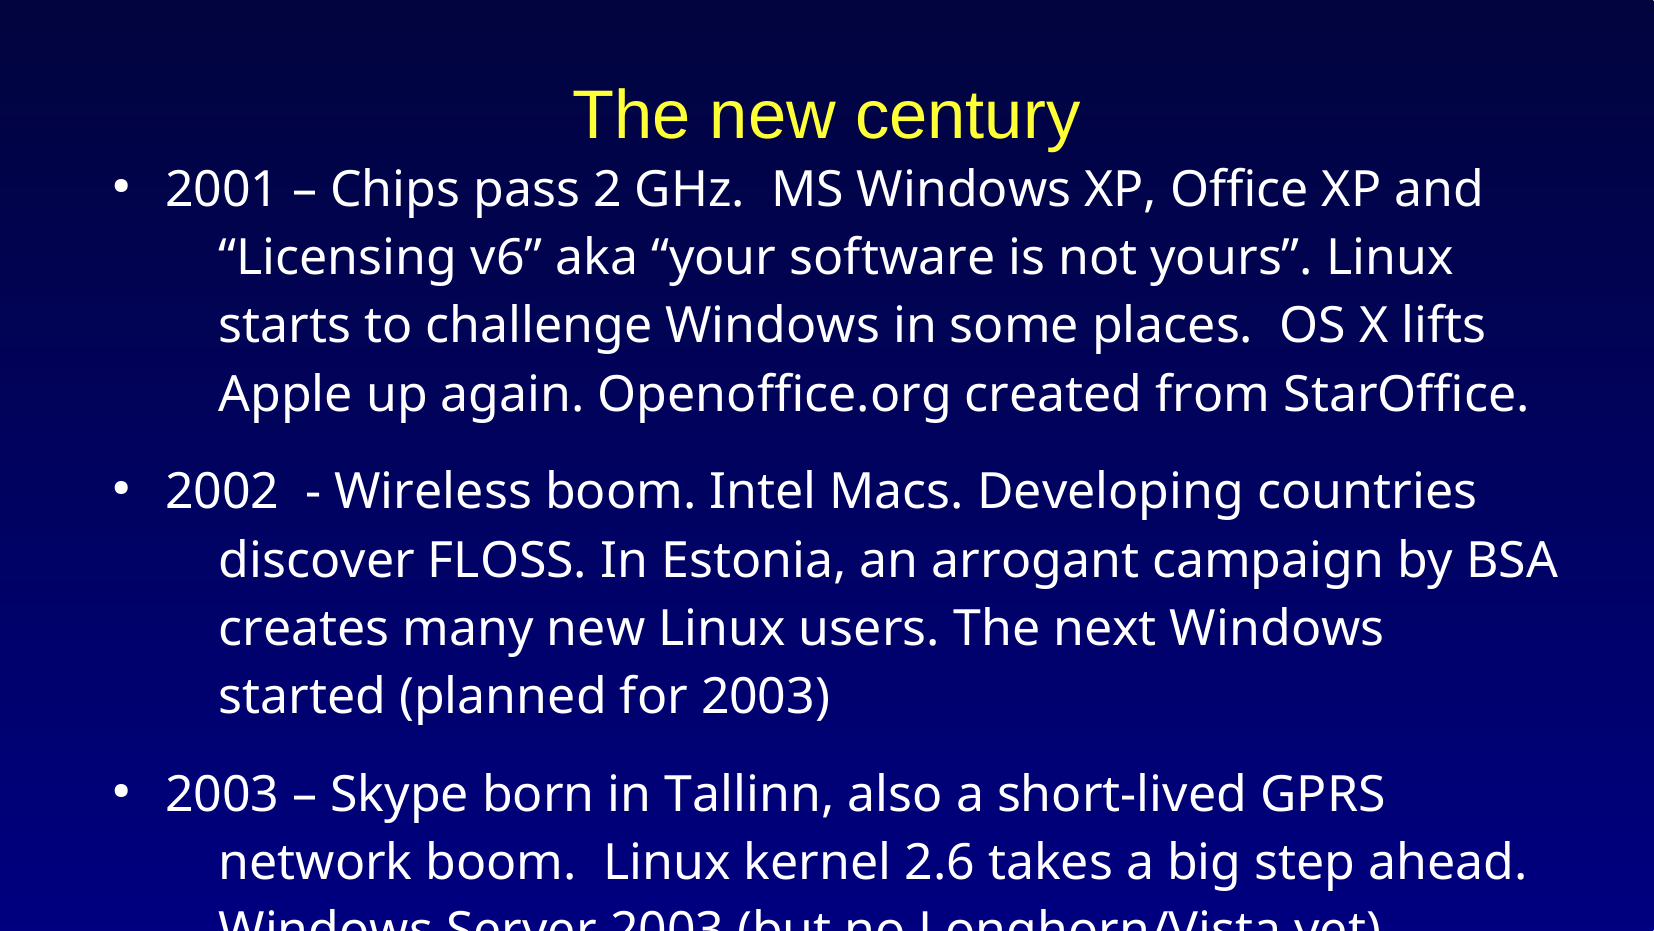

# The new century
2001 – Chips pass 2 GHz. MS Windows XP, Office XP and “Licensing v6” aka “your software is not yours”. Linux starts to challenge Windows in some places. OS X lifts Apple up again. Openoffice.org created from StarOffice.
2002 - Wireless boom. Intel Macs. Developing countries discover FLOSS. In Estonia, an arrogant campaign by BSA creates many new Linux users. The next Windows started (planned for 2003)
2003 – Skype born in Tallinn, also a short-lived GPRS network boom. Linux kernel 2.6 takes a big step ahead. Windows Server 2003 (but no Longhorn/Vista yet)